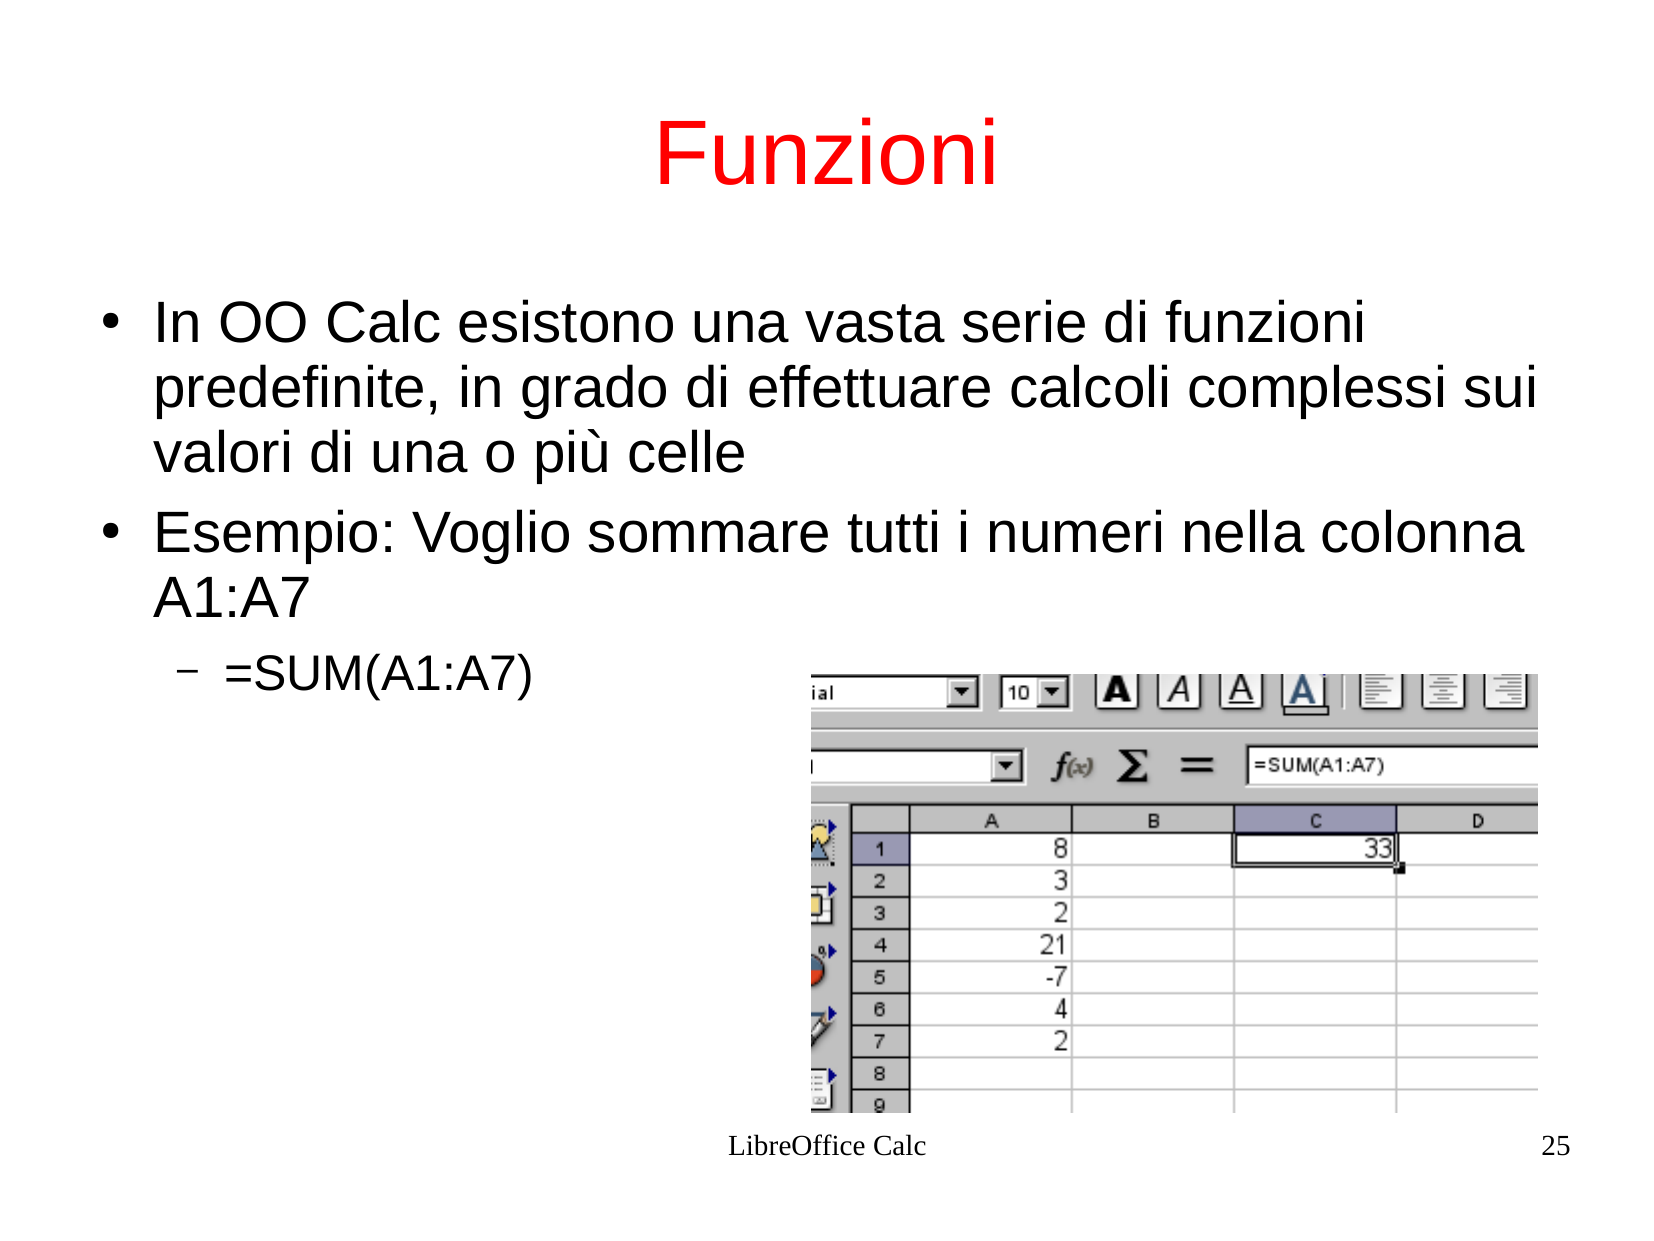

# Funzioni
In OO Calc esistono una vasta serie di funzioni predefinite, in grado di effettuare calcoli complessi sui valori di una o più celle
Esempio: Voglio sommare tutti i numeri nella colonna A1:A7
=SUM(A1:A7)
LibreOffice Calc
25